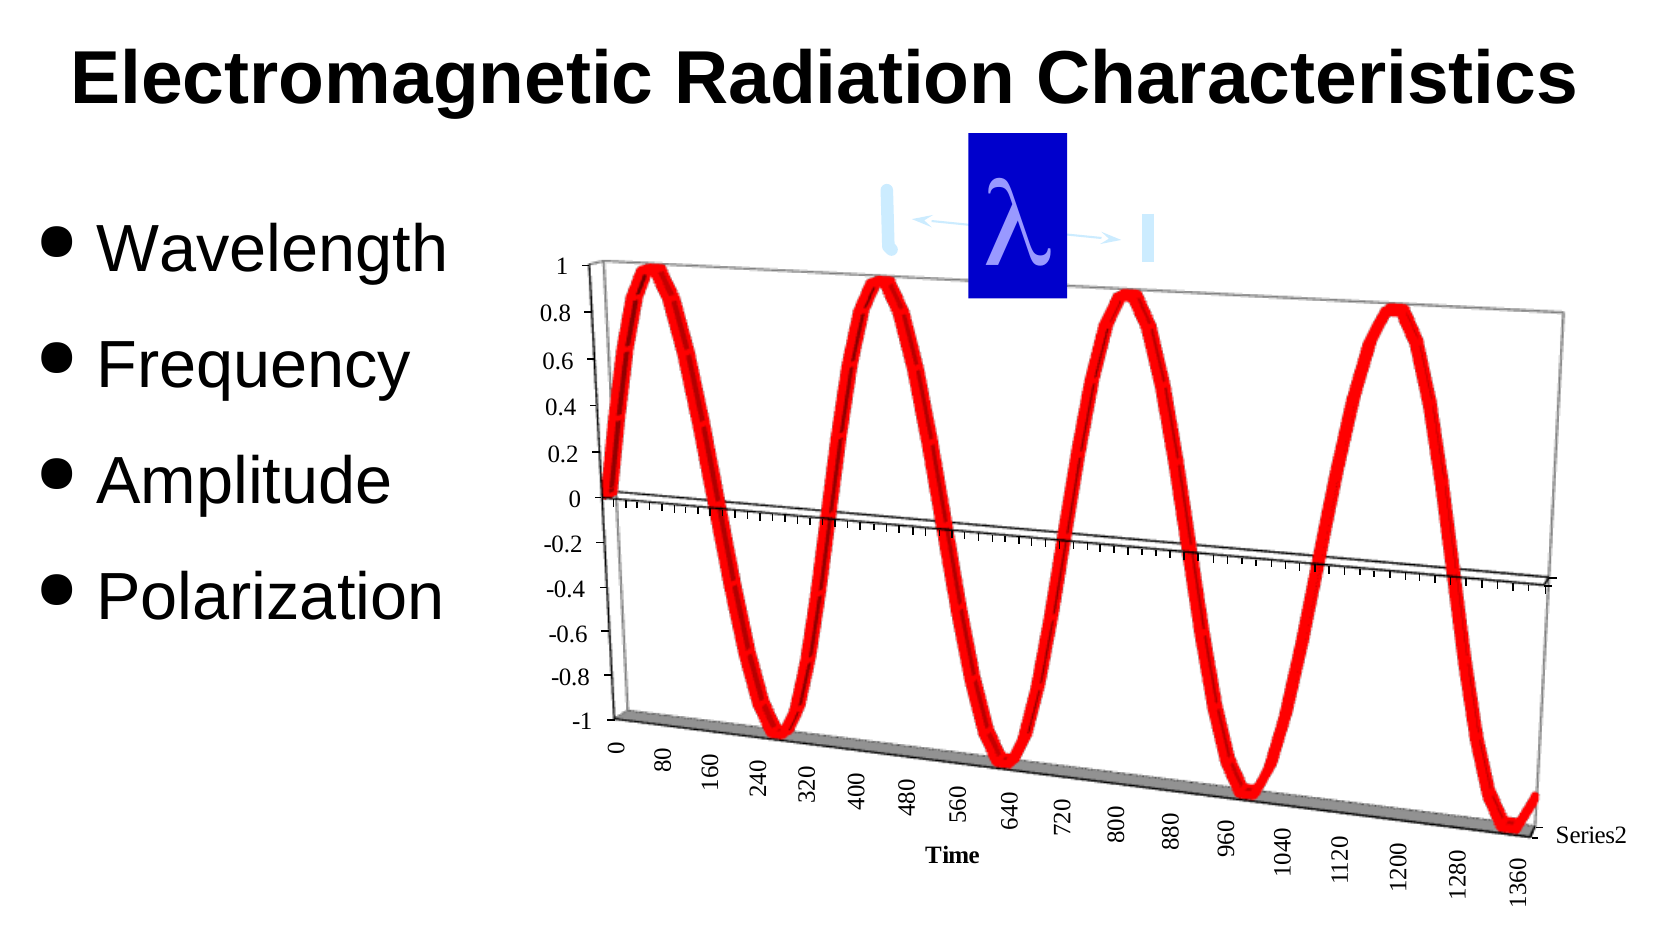

# Electromagnetic Radiation Characteristics

 Wavelength
 Frequency
 Amplitude
 Polarization